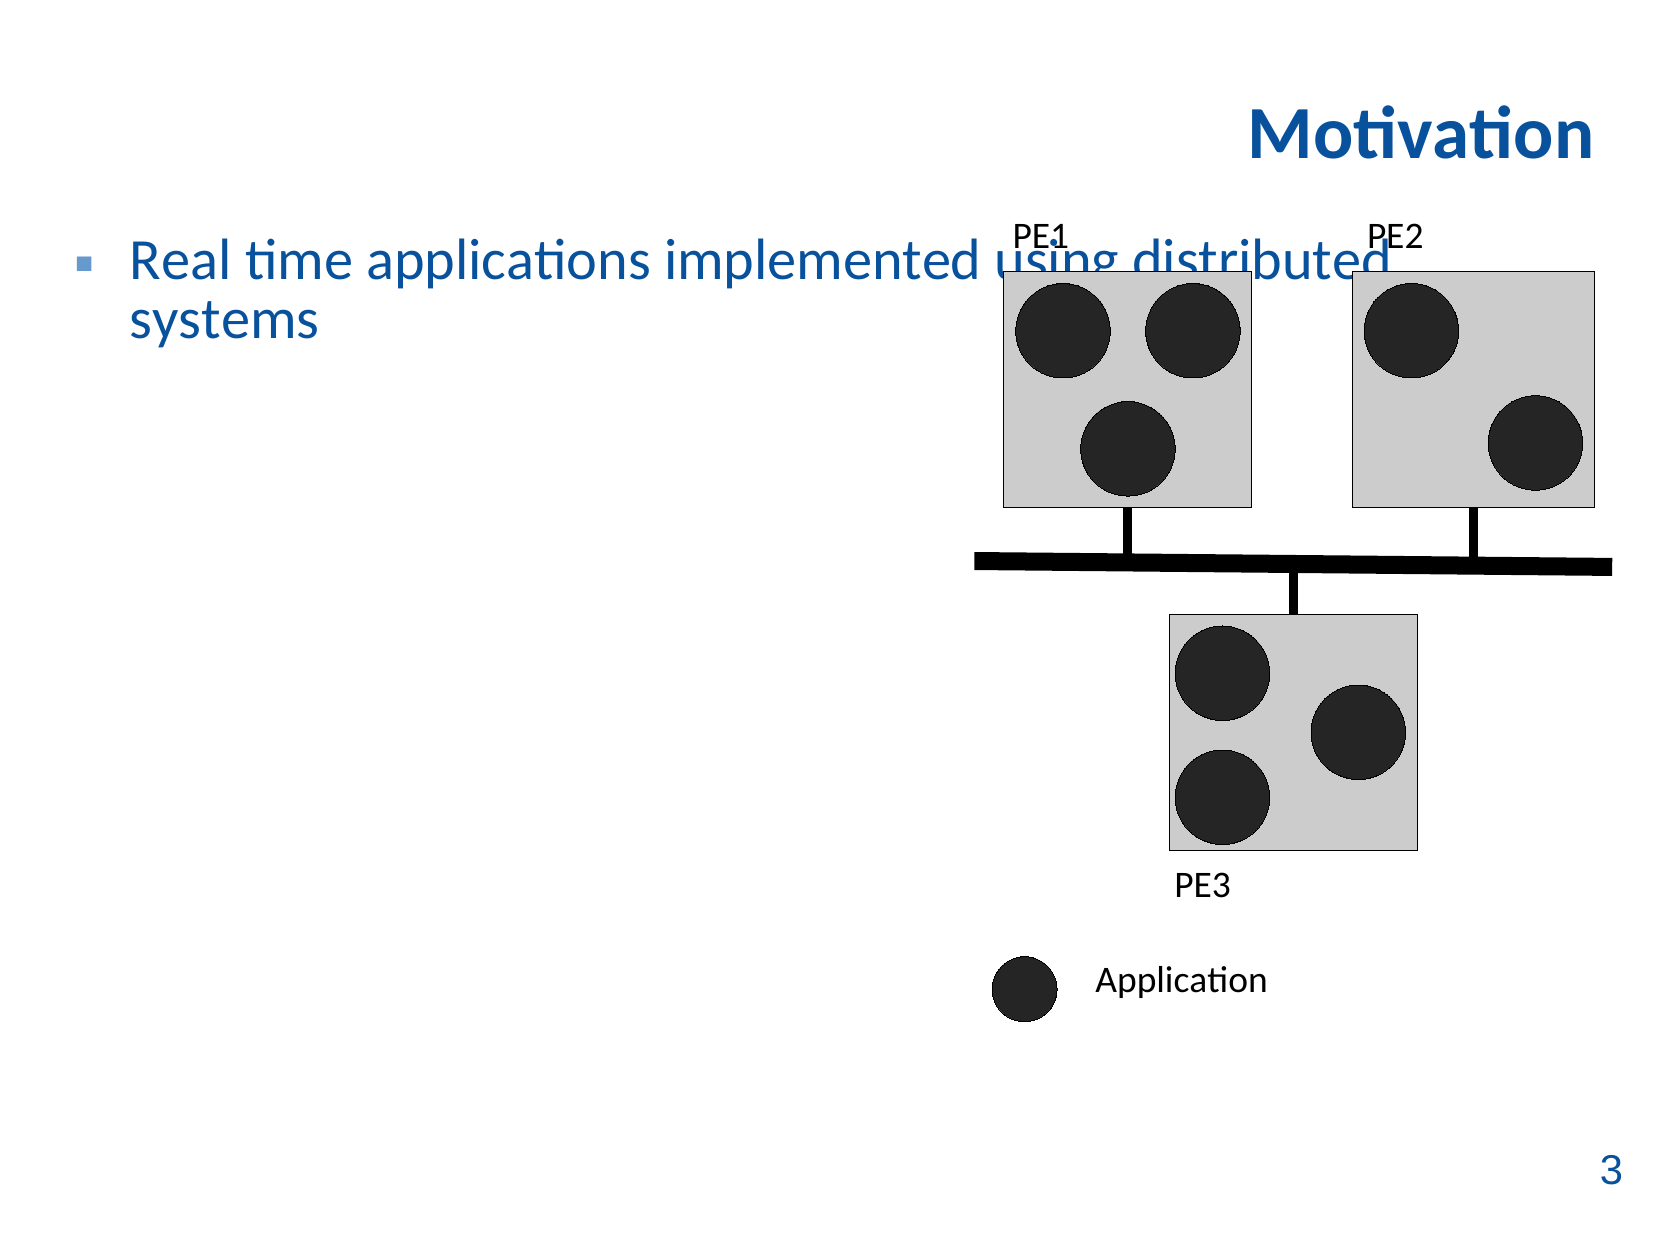

# Motivation
PE1
PE2
Real time applications implemented using distributed systems
PE3
Application